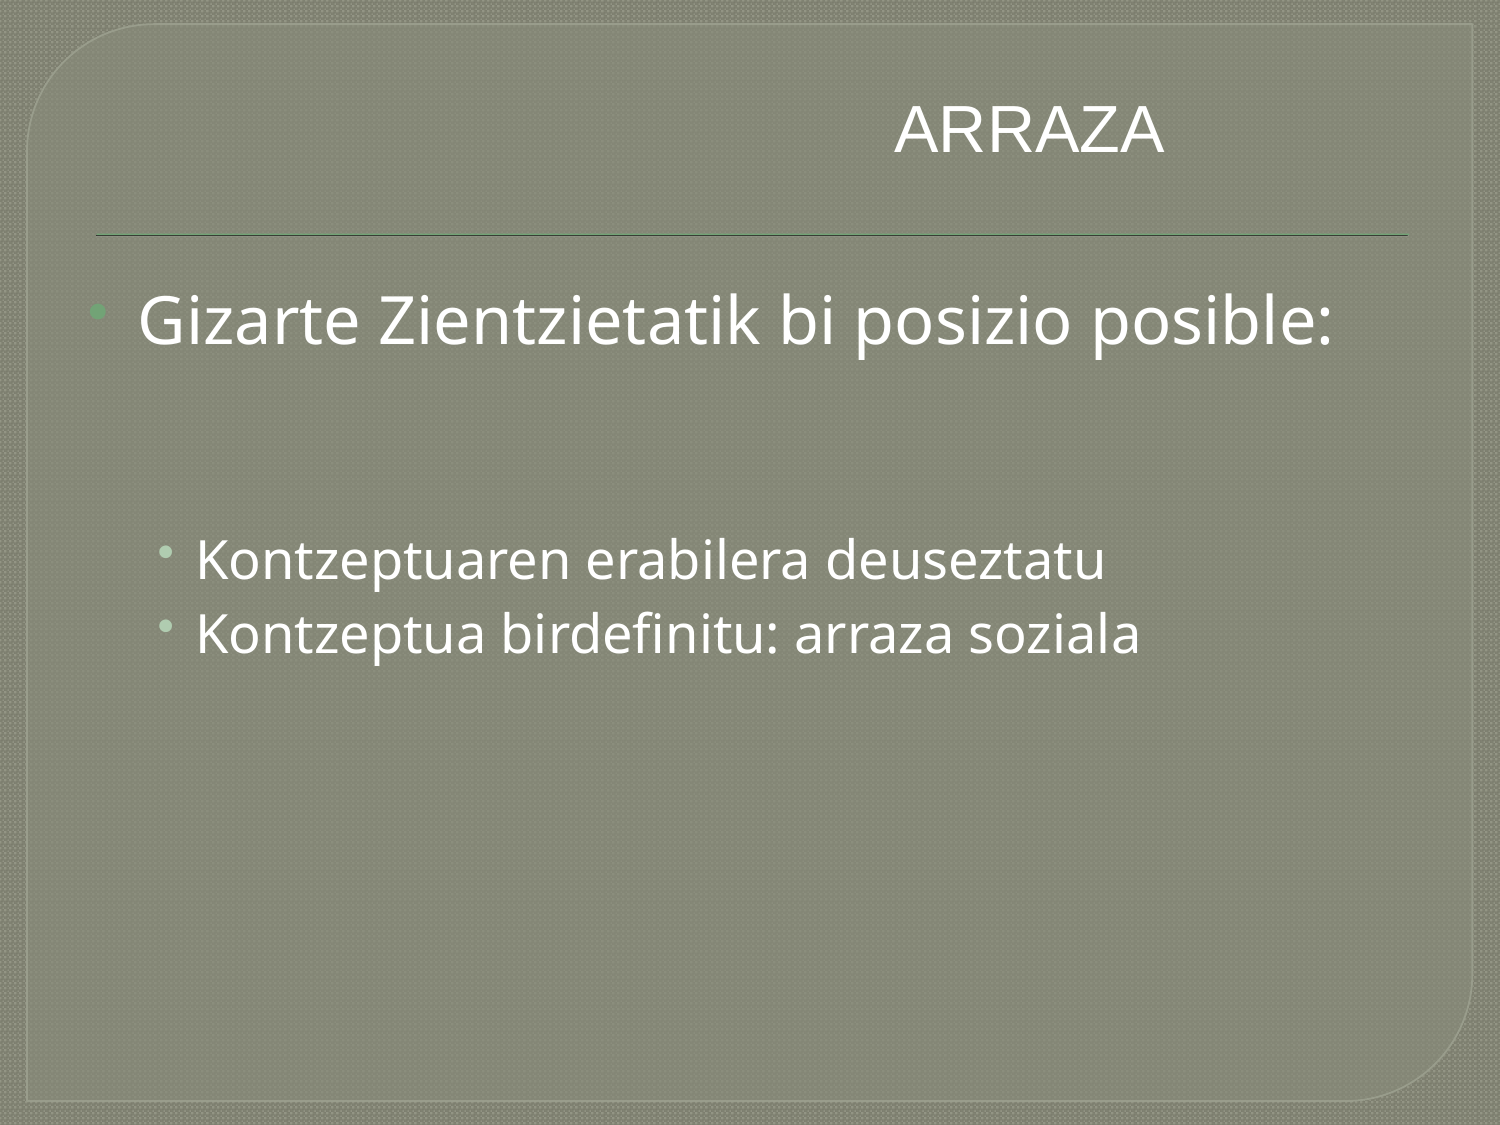

ARRAZA
# Gizarte Zientzietatik bi posizio posible:
Kontzeptuaren erabilera deuseztatu
Kontzeptua birdefinitu: arraza soziala